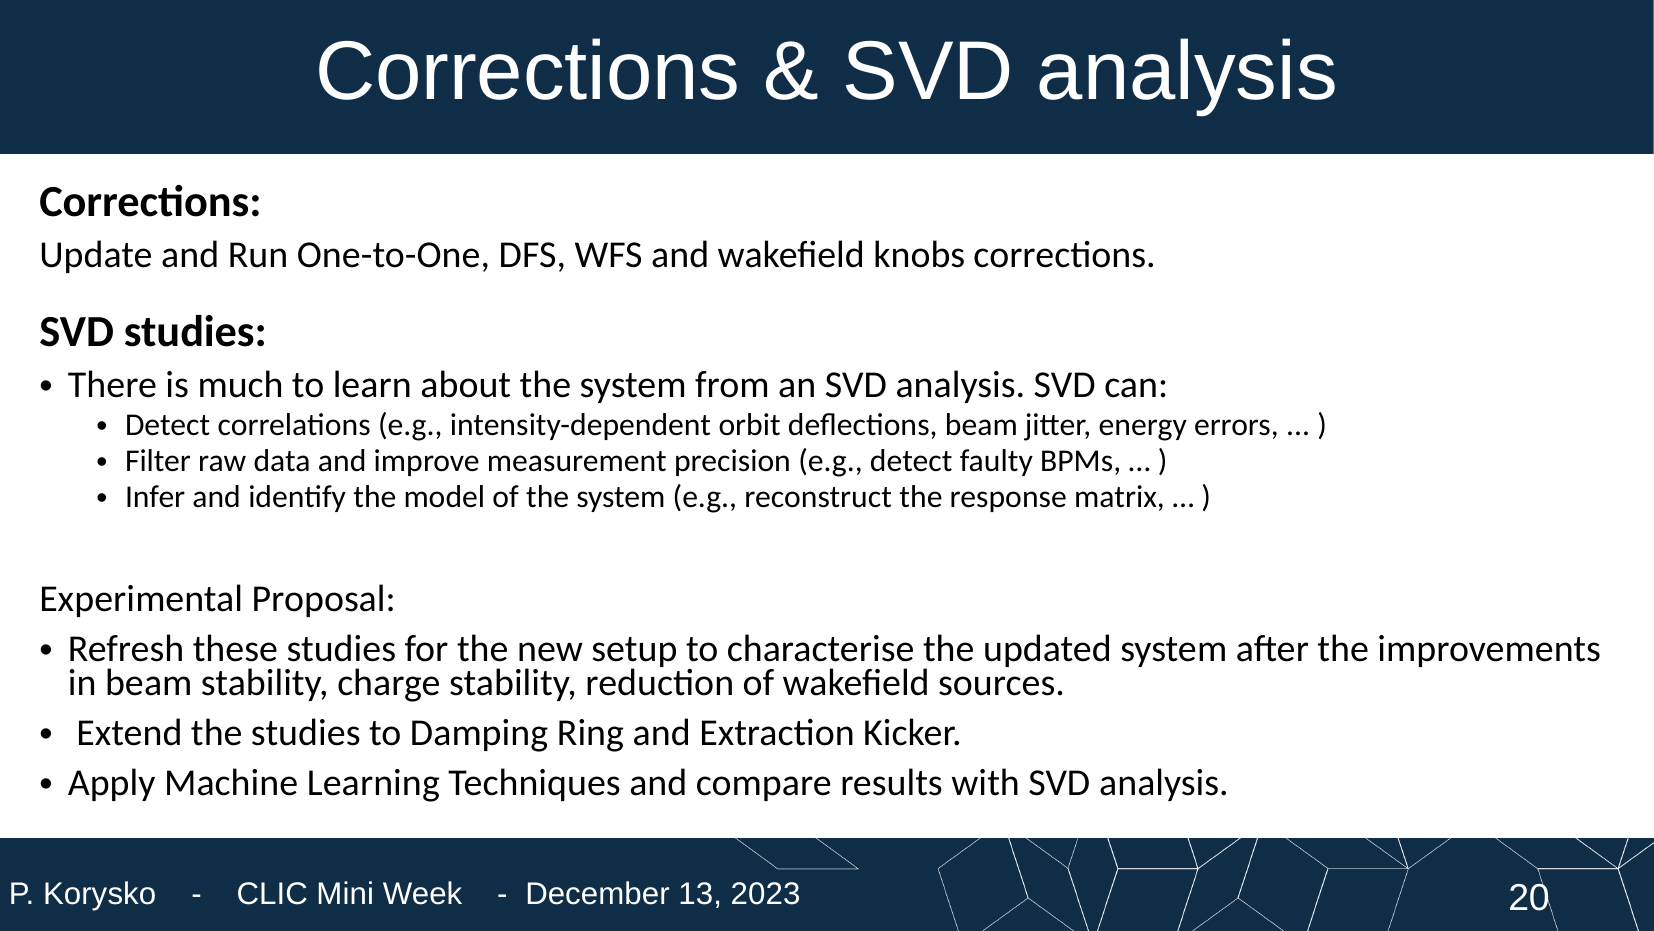

Corrections & SVD analysis
# Corrections:
Update and Run One-to-One, DFS, WFS and wakefield knobs corrections.
SVD studies:
There is much to learn about the system from an SVD analysis. SVD can:
Detect correlations (e.g., intensity-dependent orbit deflections, beam jitter, energy errors, ... )
Filter raw data and improve measurement precision (e.g., detect faulty BPMs, … )
Infer and identify the model of the system (e.g., reconstruct the response matrix, … )
Experimental Proposal:
Refresh these studies for the new setup to characterise the updated system after the improvements in beam stability, charge stability, reduction of wakefield sources.
 Extend the studies to Damping Ring and Extraction Kicker.
Apply Machine Learning Techniques and compare results with SVD analysis.
P. Korysko - CLIC Mini Week - December 13, 2023